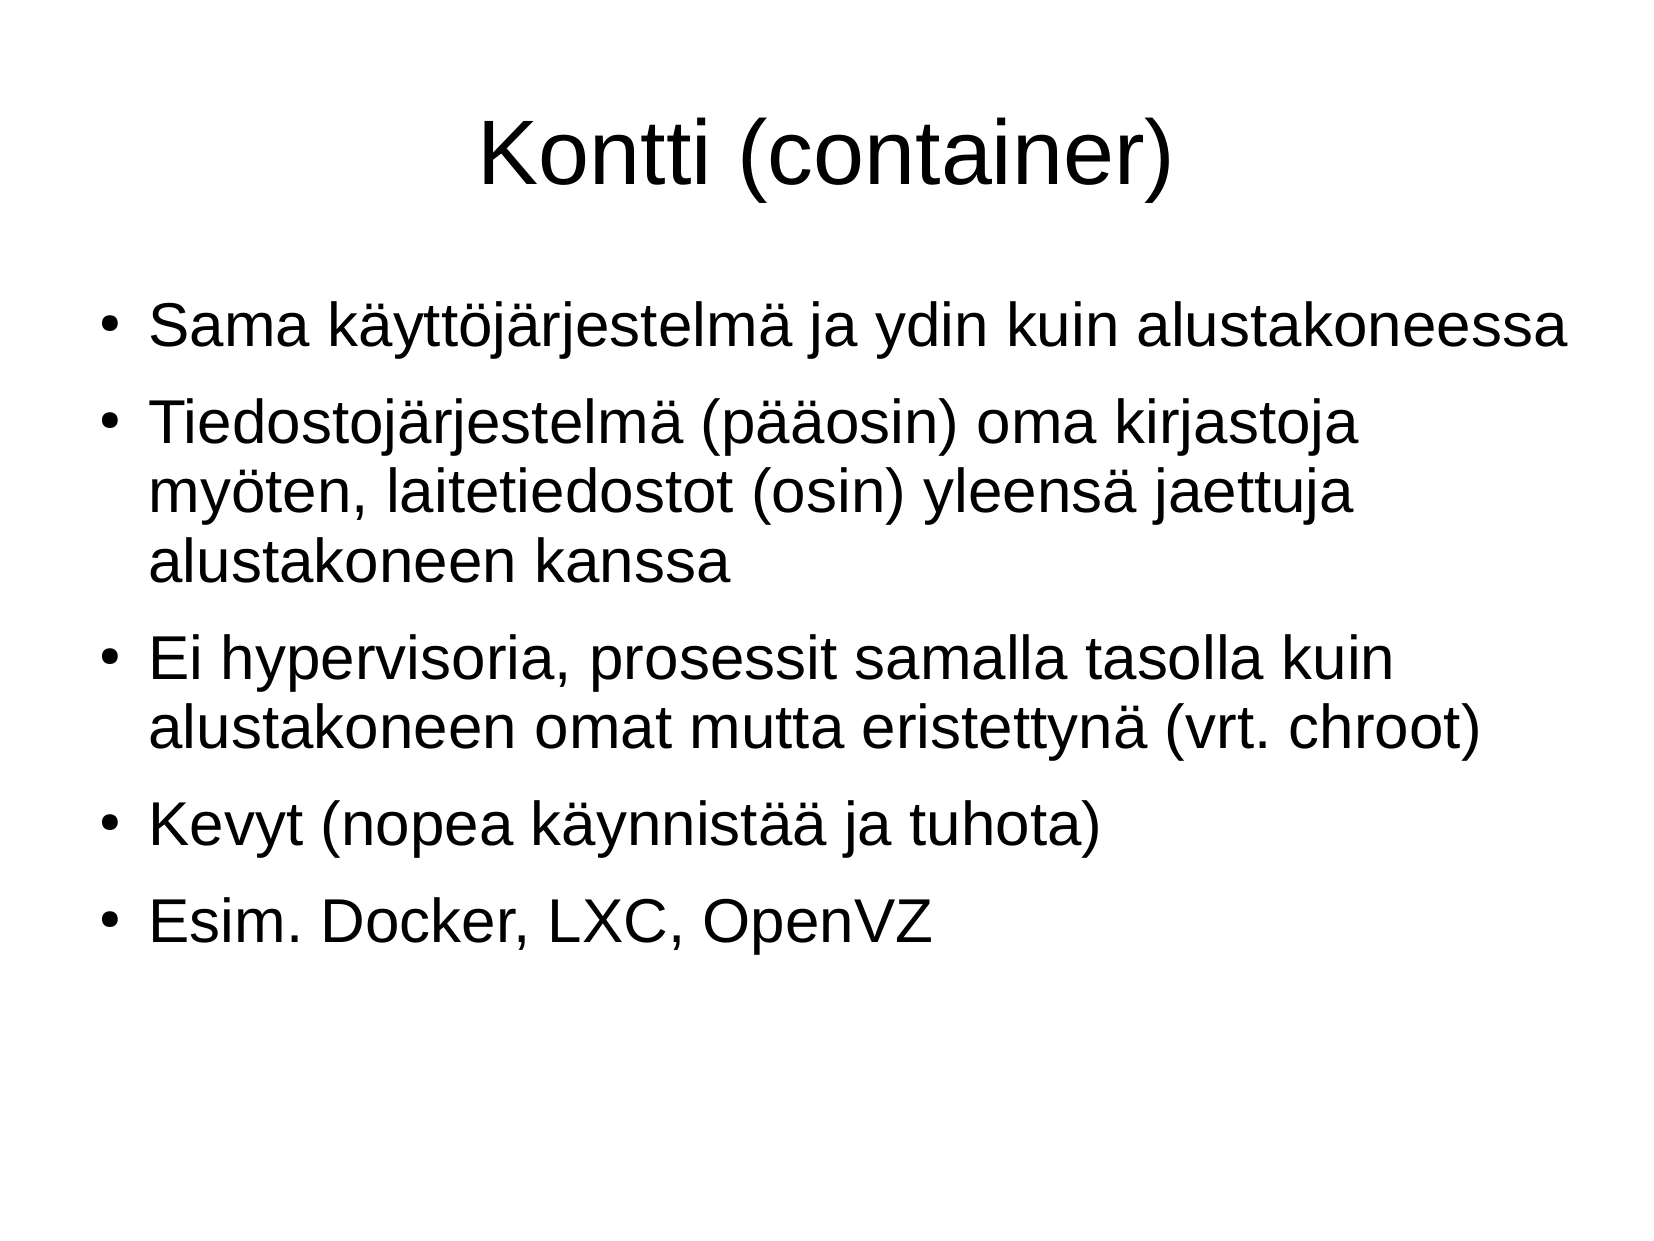

# Kontti (container)
Sama käyttöjärjestelmä ja ydin kuin alustakoneessa
Tiedostojärjestelmä (pääosin) oma kirjastoja myöten, laitetiedostot (osin) yleensä jaettuja alustakoneen kanssa
Ei hypervisoria, prosessit samalla tasolla kuin alustakoneen omat mutta eristettynä (vrt. chroot)
Kevyt (nopea käynnistää ja tuhota)
Esim. Docker, LXC, OpenVZ